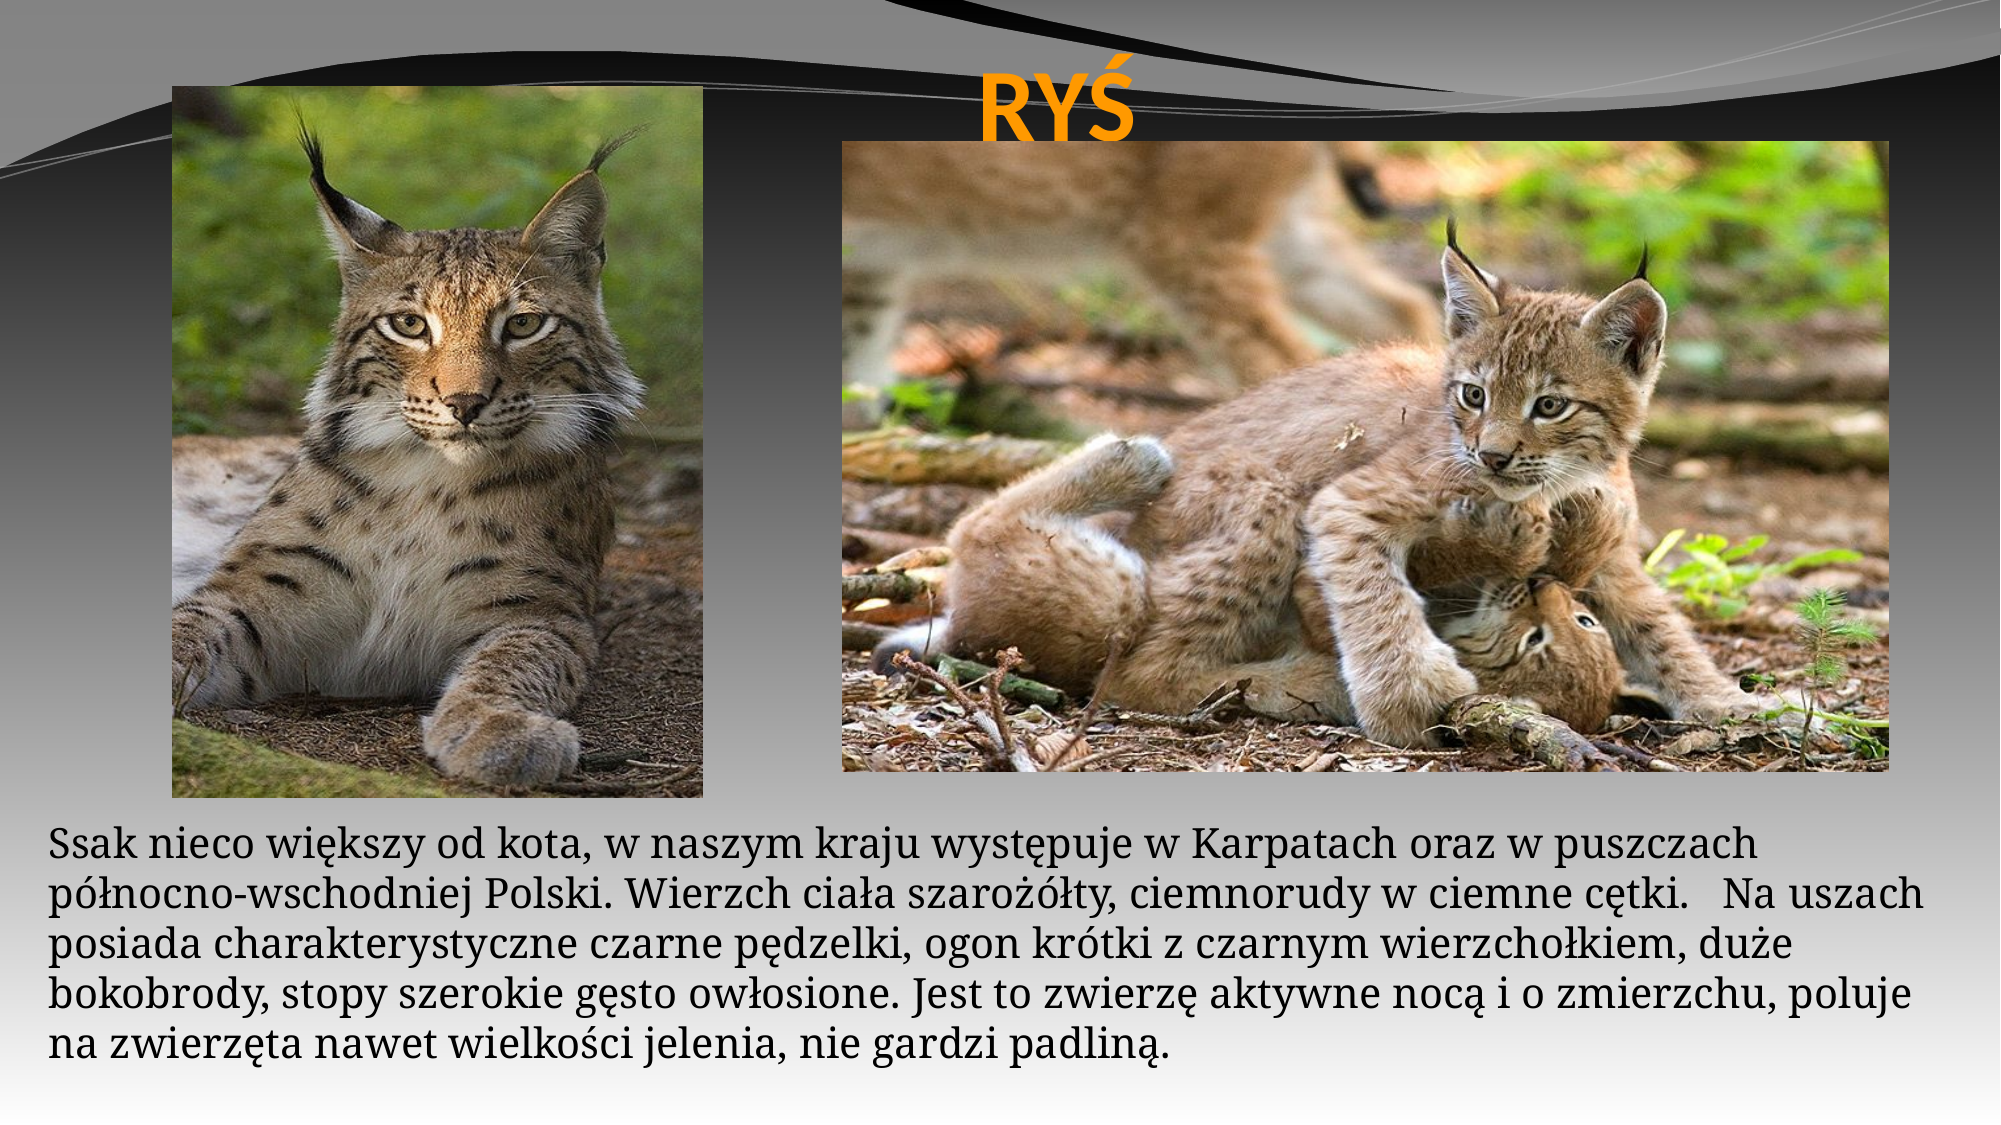

# RYŚ
Ssak nieco większy od kota, w naszym kraju występuje w Karpatach oraz w puszczach północno-wschodniej Polski. Wierzch ciała szarożółty, ciemnorudy w ciemne cętki. Na uszach posiada charakterystyczne czarne pędzelki, ogon krótki z czarnym wierzchołkiem, duże bokobrody, stopy szerokie gęsto owłosione. Jest to zwierzę aktywne nocą i o zmierzchu, poluje na zwierzęta nawet wielkości jelenia, nie gardzi padliną.